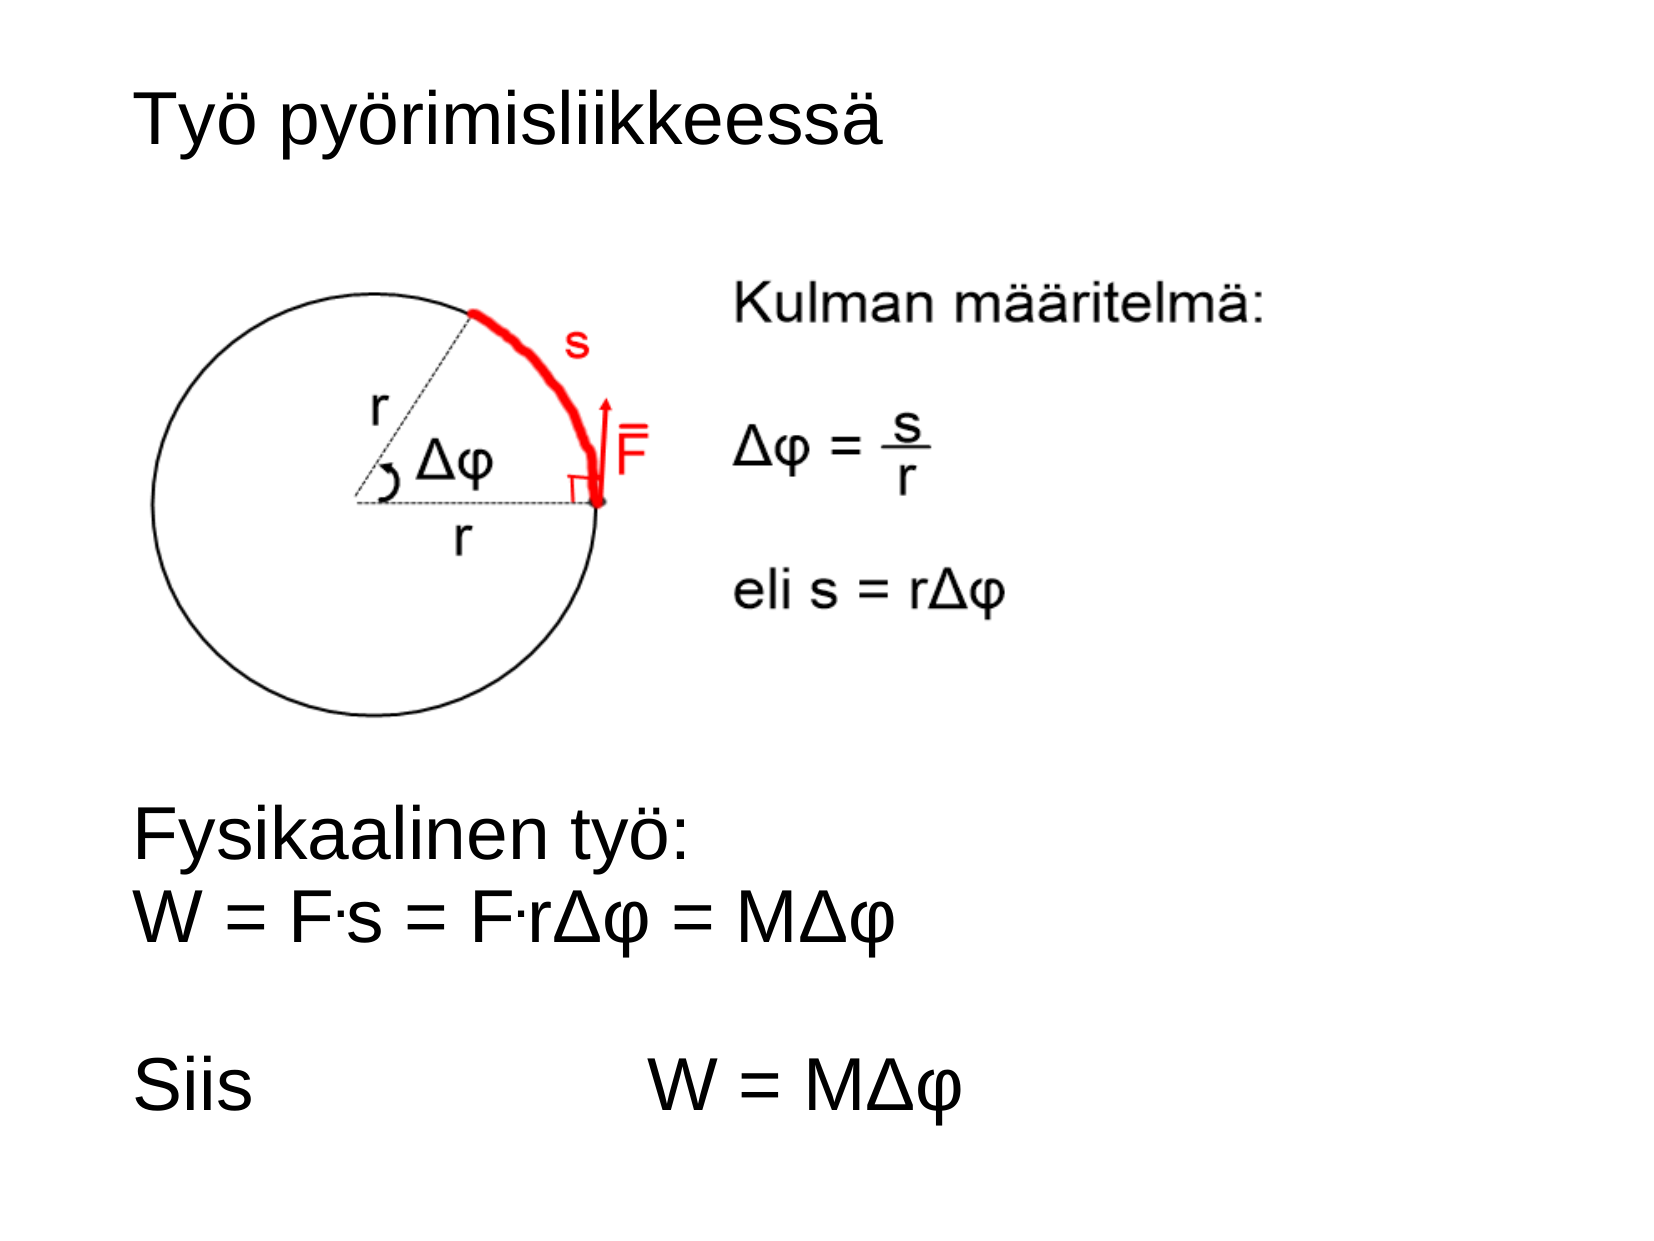

Työ pyörimisliikkeessä
Fysikaalinen työ:
W = F.s = F.rΔφ = MΔφ
Siis W = MΔφ